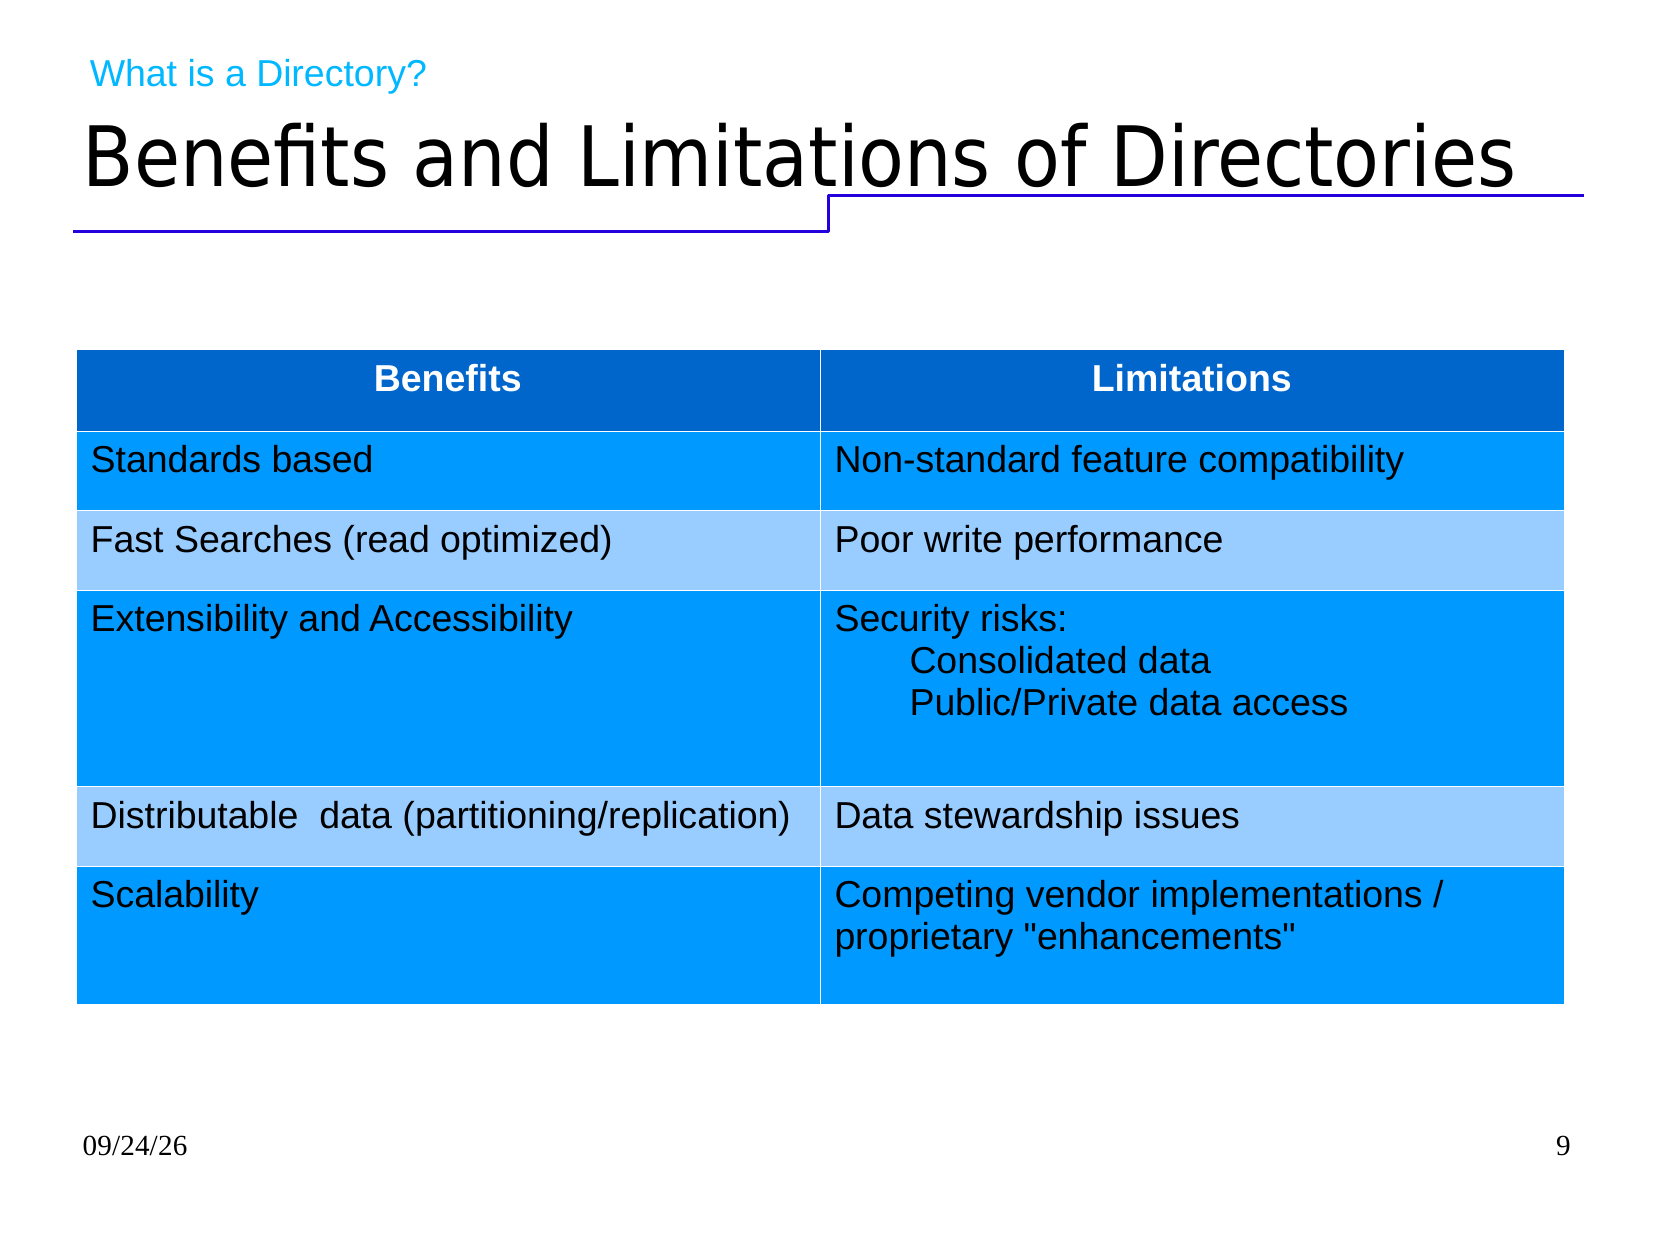

What is a Directory?
# Benefits and Limitations of Directories
| Benefits | Limitations |
| --- | --- |
| Standards based | Non-standard feature compatibility |
| Fast Searches (read optimized) | Poor write performance |
| Extensibility and Accessibility | Security risks: Consolidated data Public/Private data access |
| Distributable data (partitioning/replication) | Data stewardship issues |
| Scalability | Competing vendor implementations / proprietary "enhancements" |
9